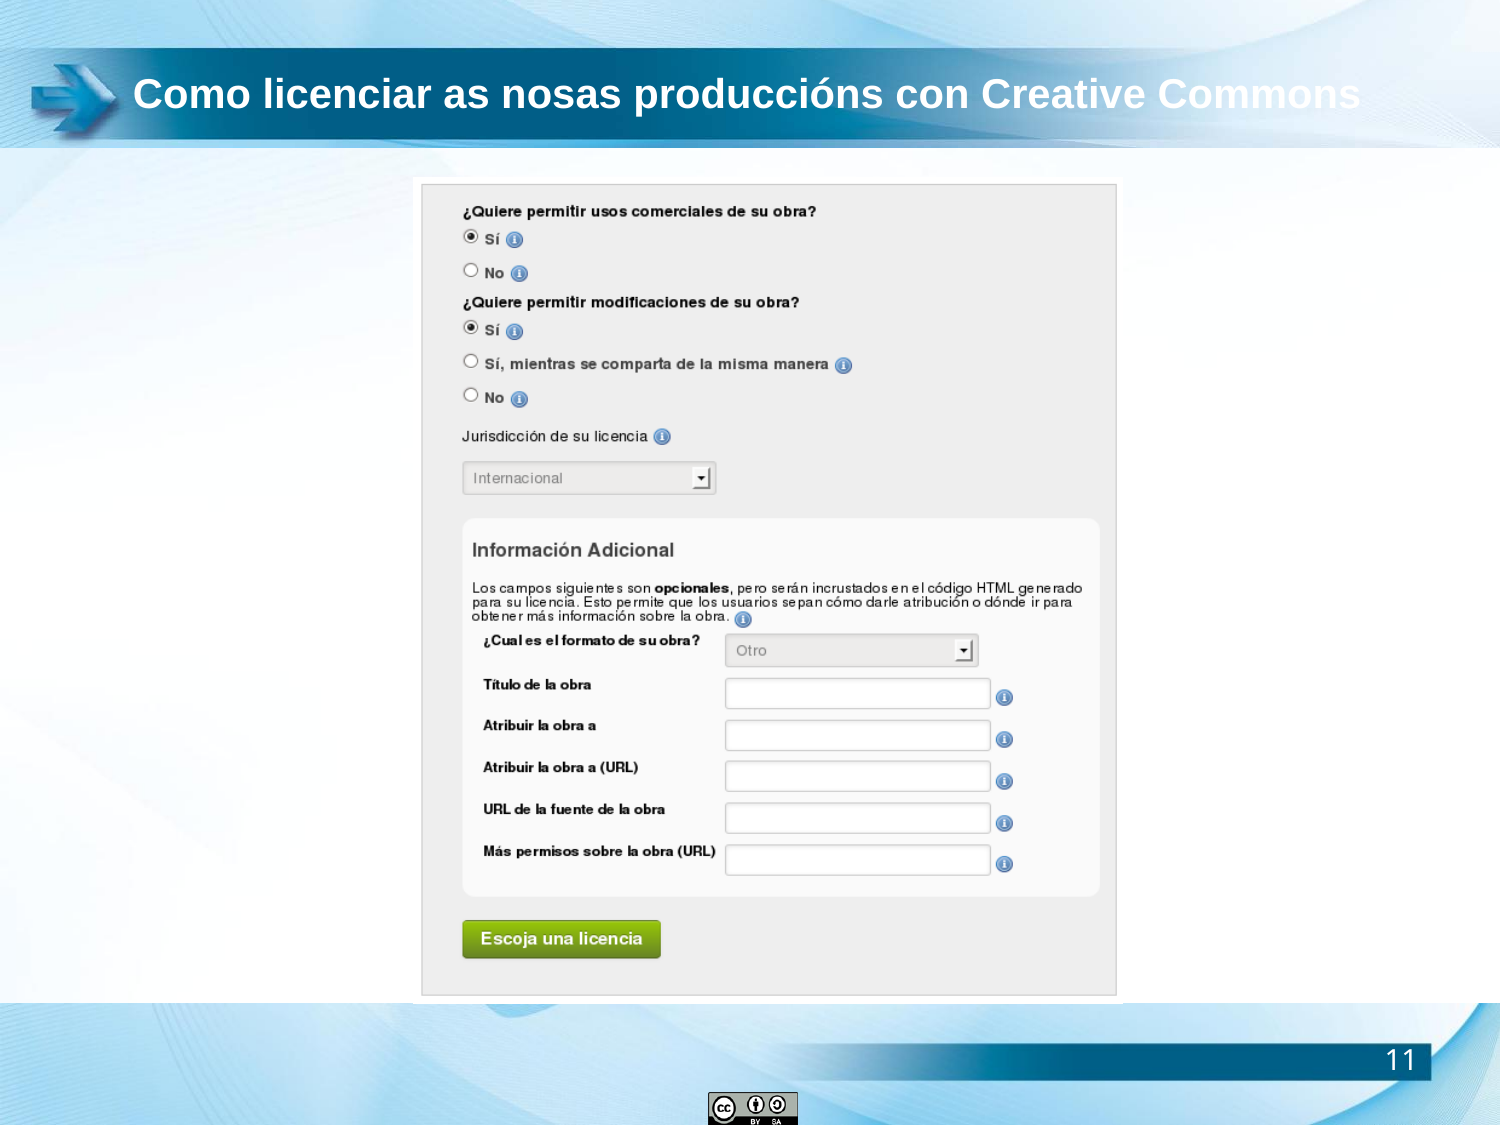

Como licenciar as nosas produccións con Creative Commons